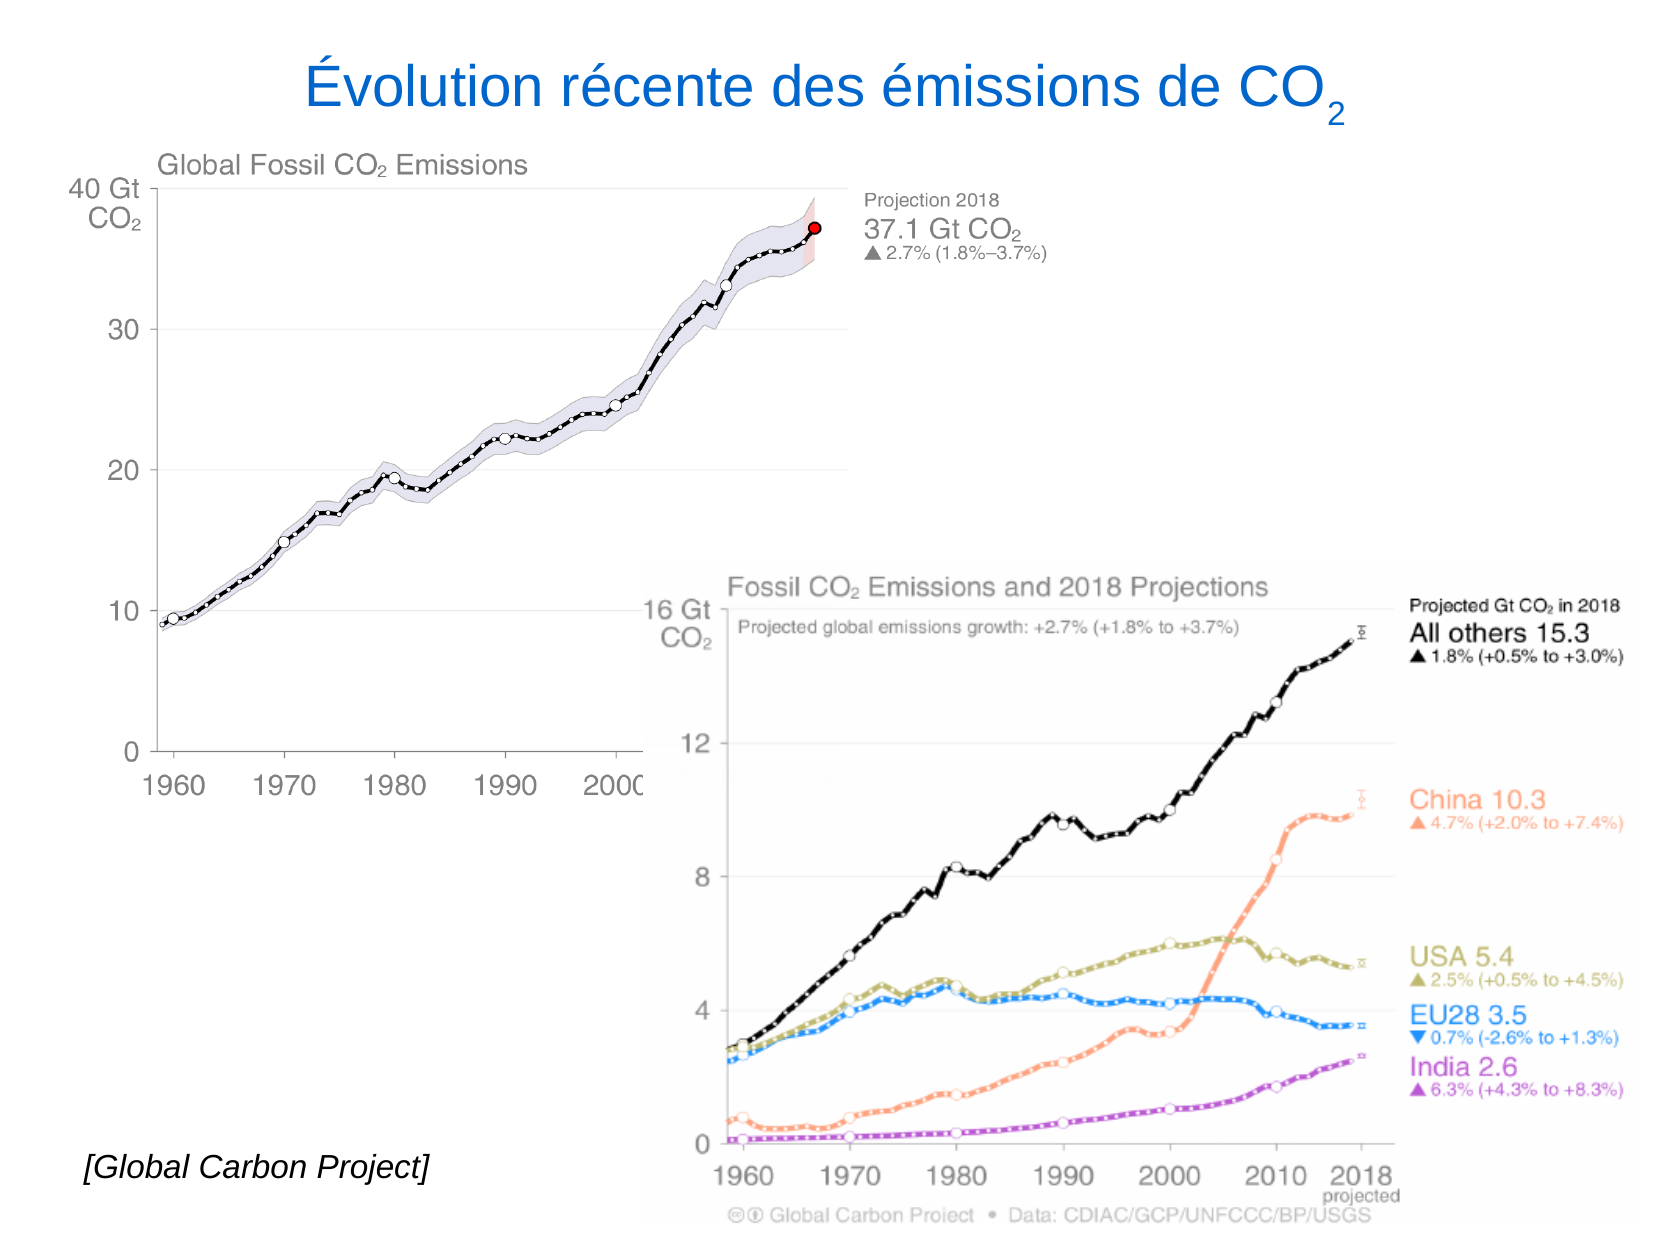

Évolution récente des émissions de CO2
[Global Carbon Project]